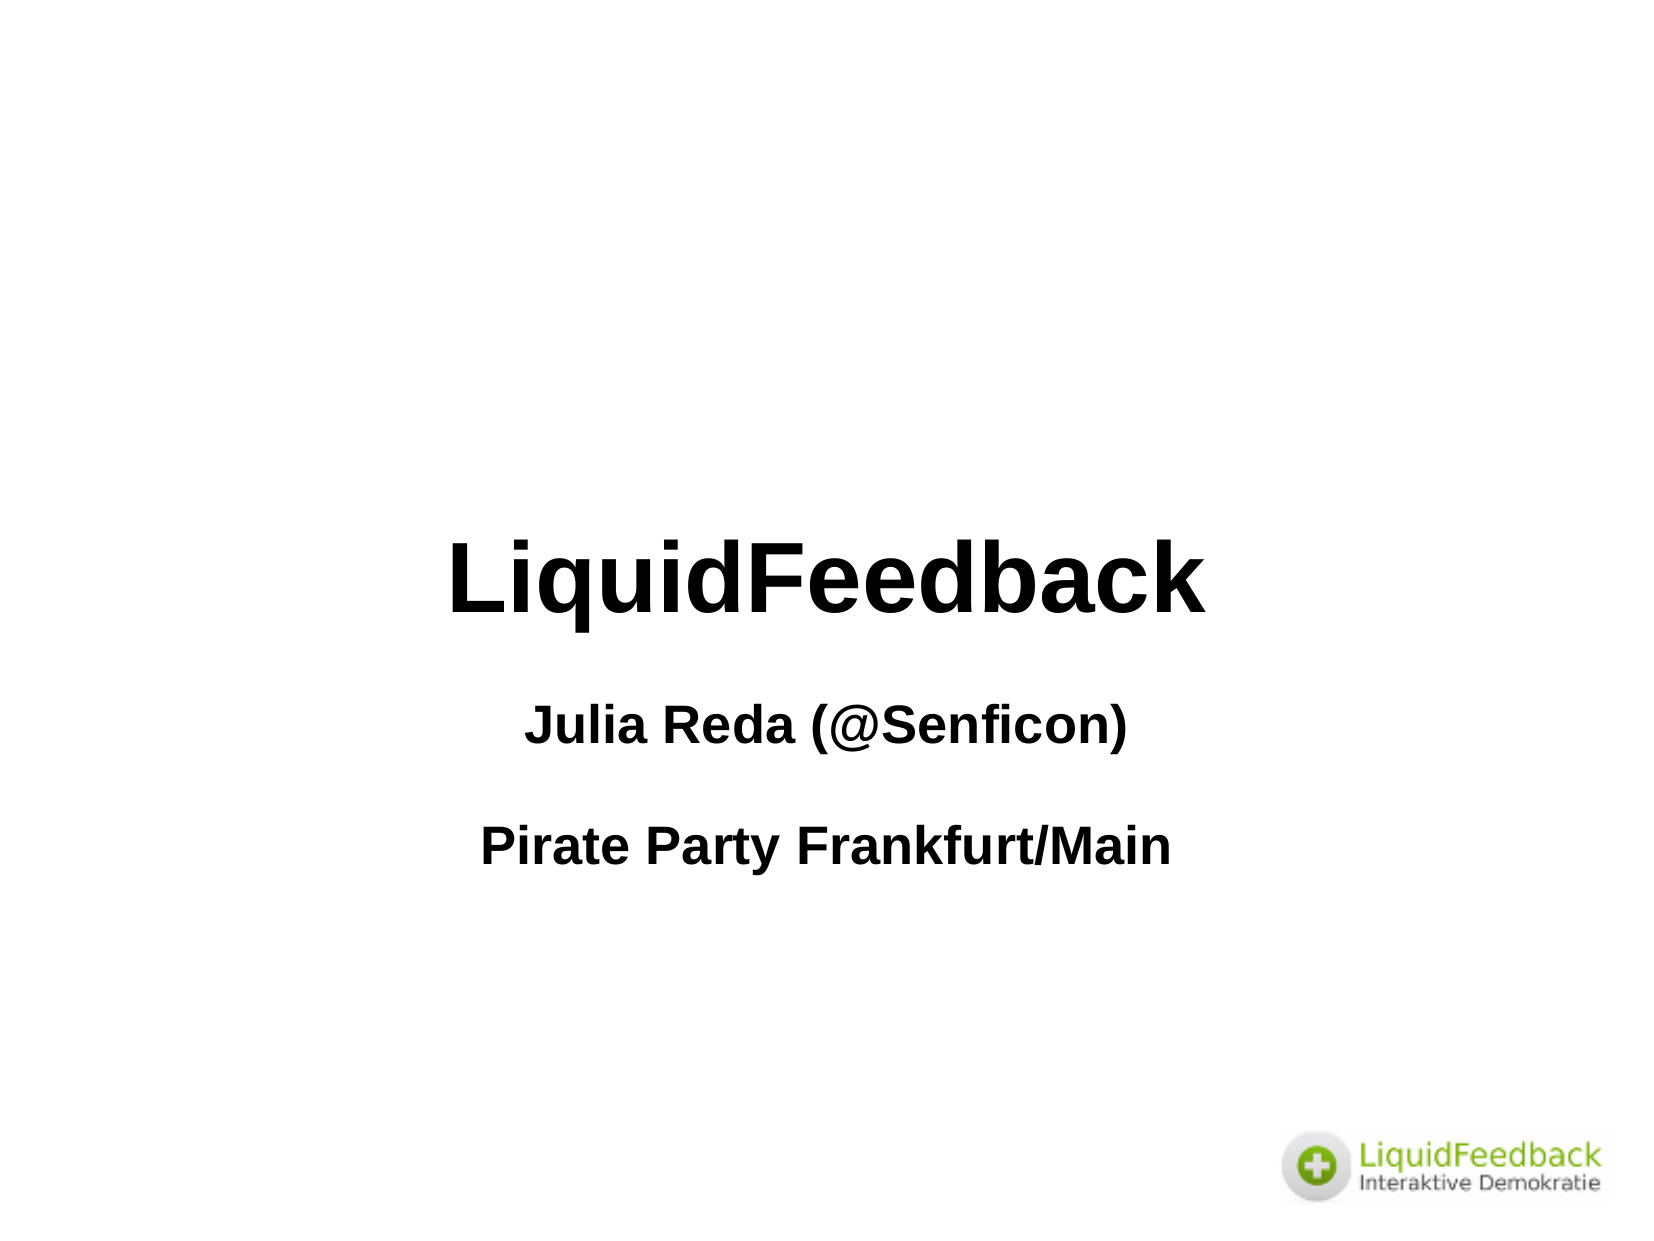

LiquidFeedback
Julia Reda (@Senficon)
Pirate Party Frankfurt/Main